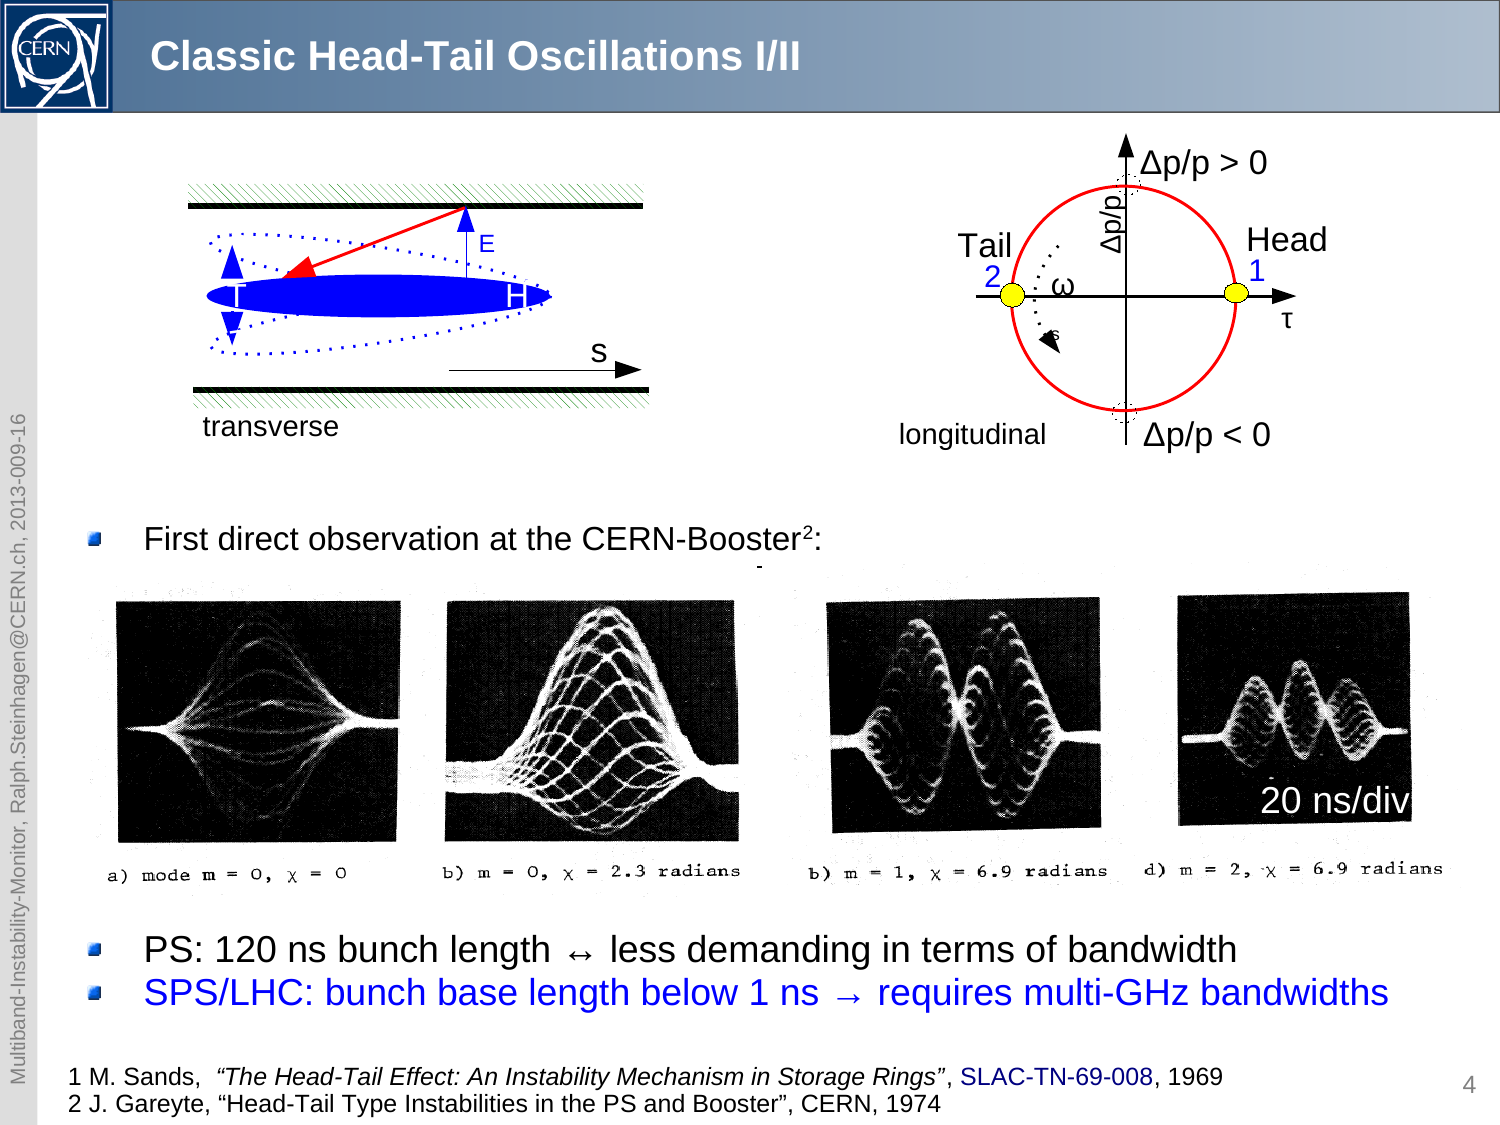

# Classic Head-Tail Oscillations I/II
Δp/p
1
2
ωs
τ
Δp/p > 0
First direct observation at the CERN-Booster2:
PS: 120 ns bunch length ↔ less demanding in terms of bandwidth
SPS/LHC: bunch base length below 1 ns → requires multi-GHz bandwidths
E
T H
T H
T H
s
transverse
Head
Tail
Δp/p < 0
longitudinal
20 ns/div
1 M. Sands, “The Head-Tail Effect: An Instability Mechanism in Storage Rings”, SLAC-TN-69-008, 1969
2 J. Gareyte, “Head-Tail Type Instabilities in the PS and Booster”, CERN, 1974